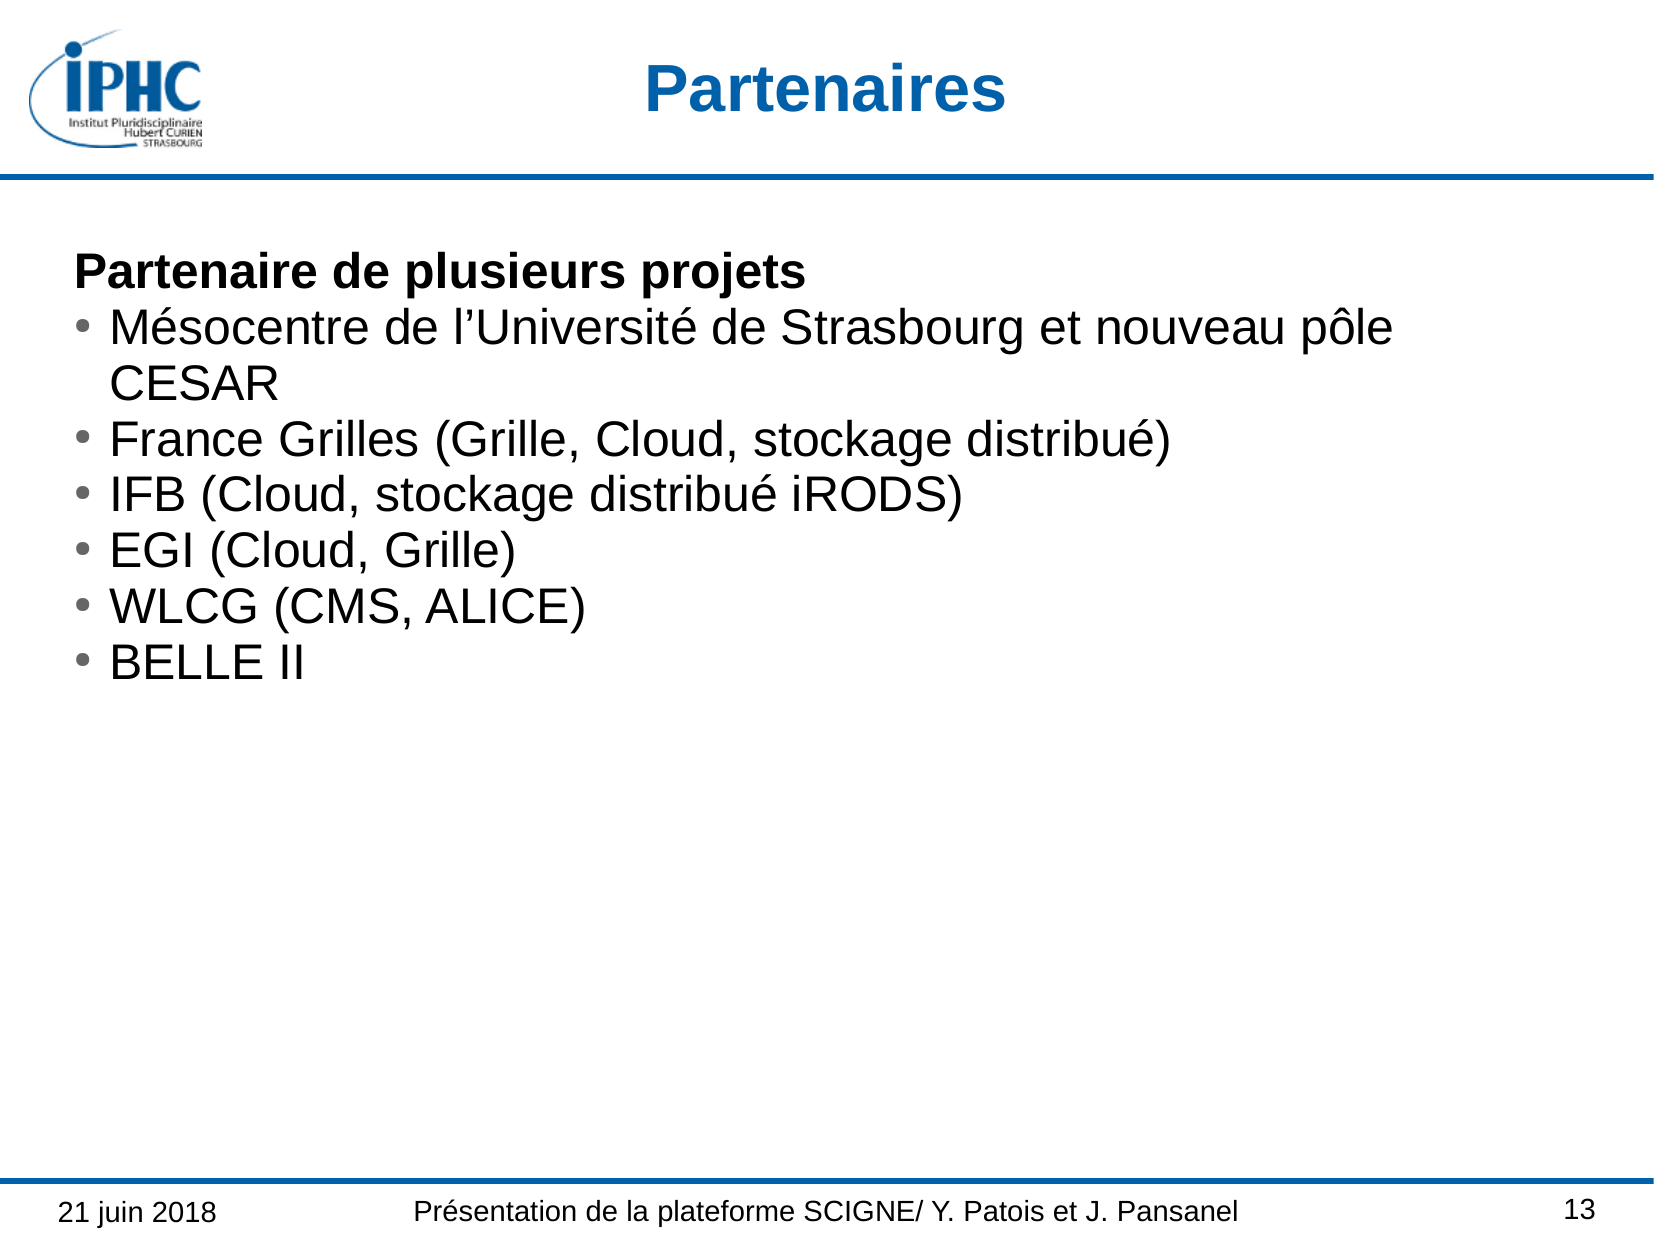

Partenaires
Partenaire de plusieurs projets
Mésocentre de l’Université de Strasbourg et nouveau pôle CESAR
France Grilles (Grille, Cloud, stockage distribué)
IFB (Cloud, stockage distribué iRODS)
EGI (Cloud, Grille)
WLCG (CMS, ALICE)
BELLE II
13
Présentation de la plateforme SCIGNE/ Y. Patois et J. Pansanel
21 juin 2018